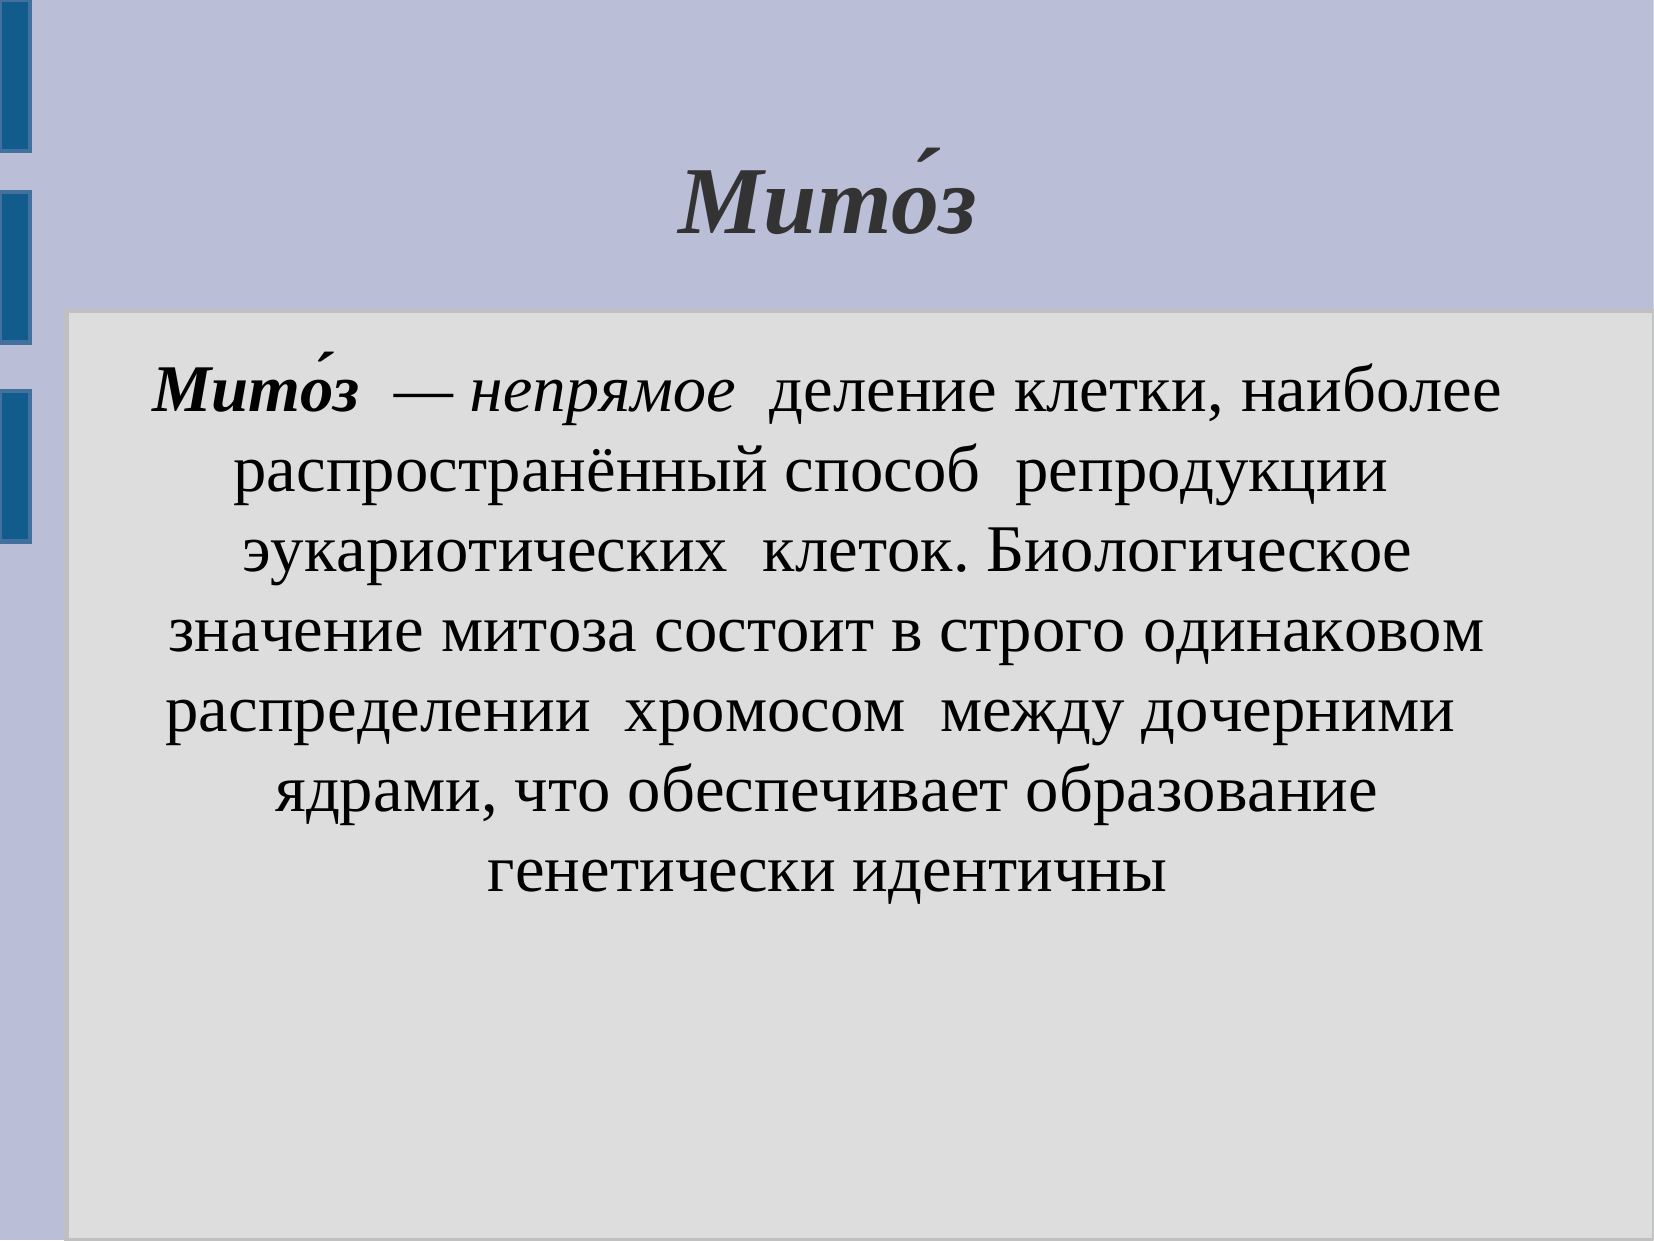

# Мито́з
Мито́з  — непрямое  деление клетки, наиболее распространённый способ  репродукции  эукариотических  клеток. Биологическое значение митоза состоит в строго одинаковом распределении  хромосом  между дочерними  ядрами, что обеспечивает образование генетически идентичны